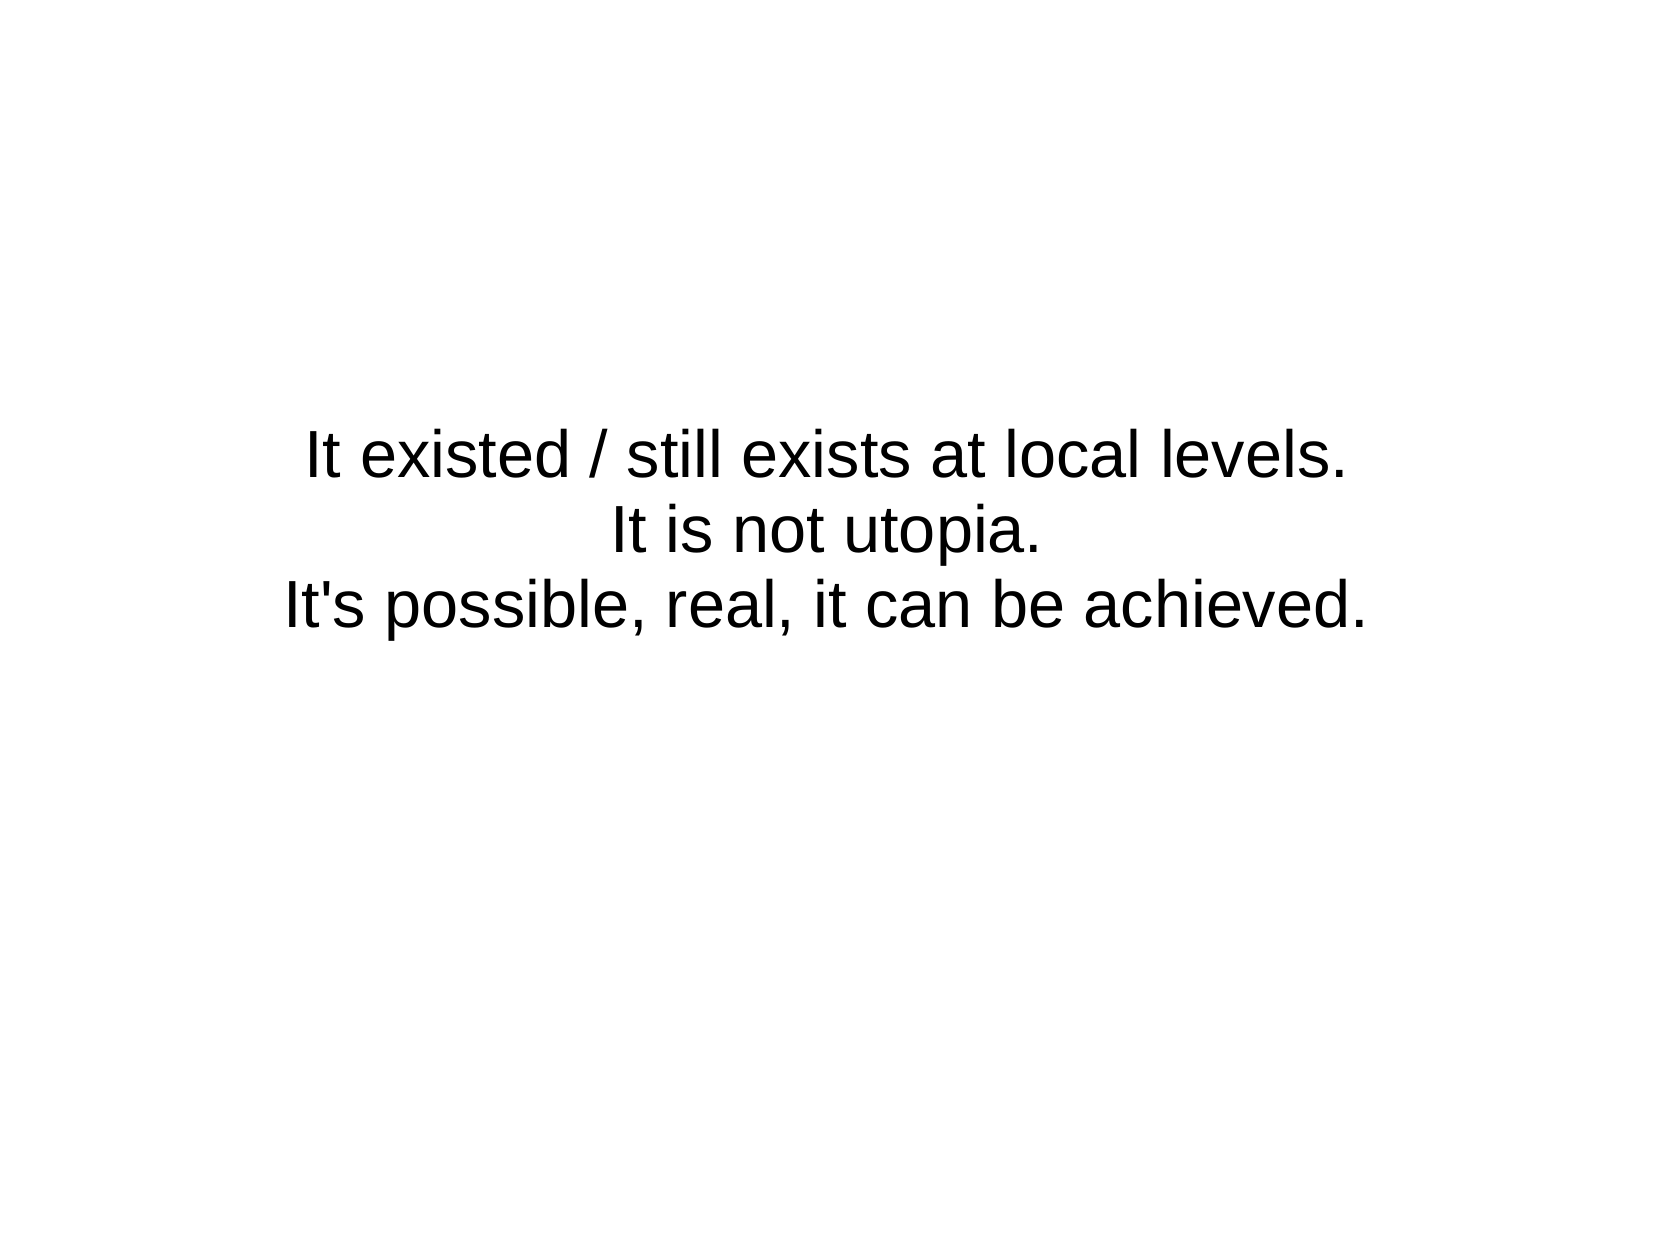

# It existed / still exists at local levels.
It is not utopia.
It's possible, real, it can be achieved.